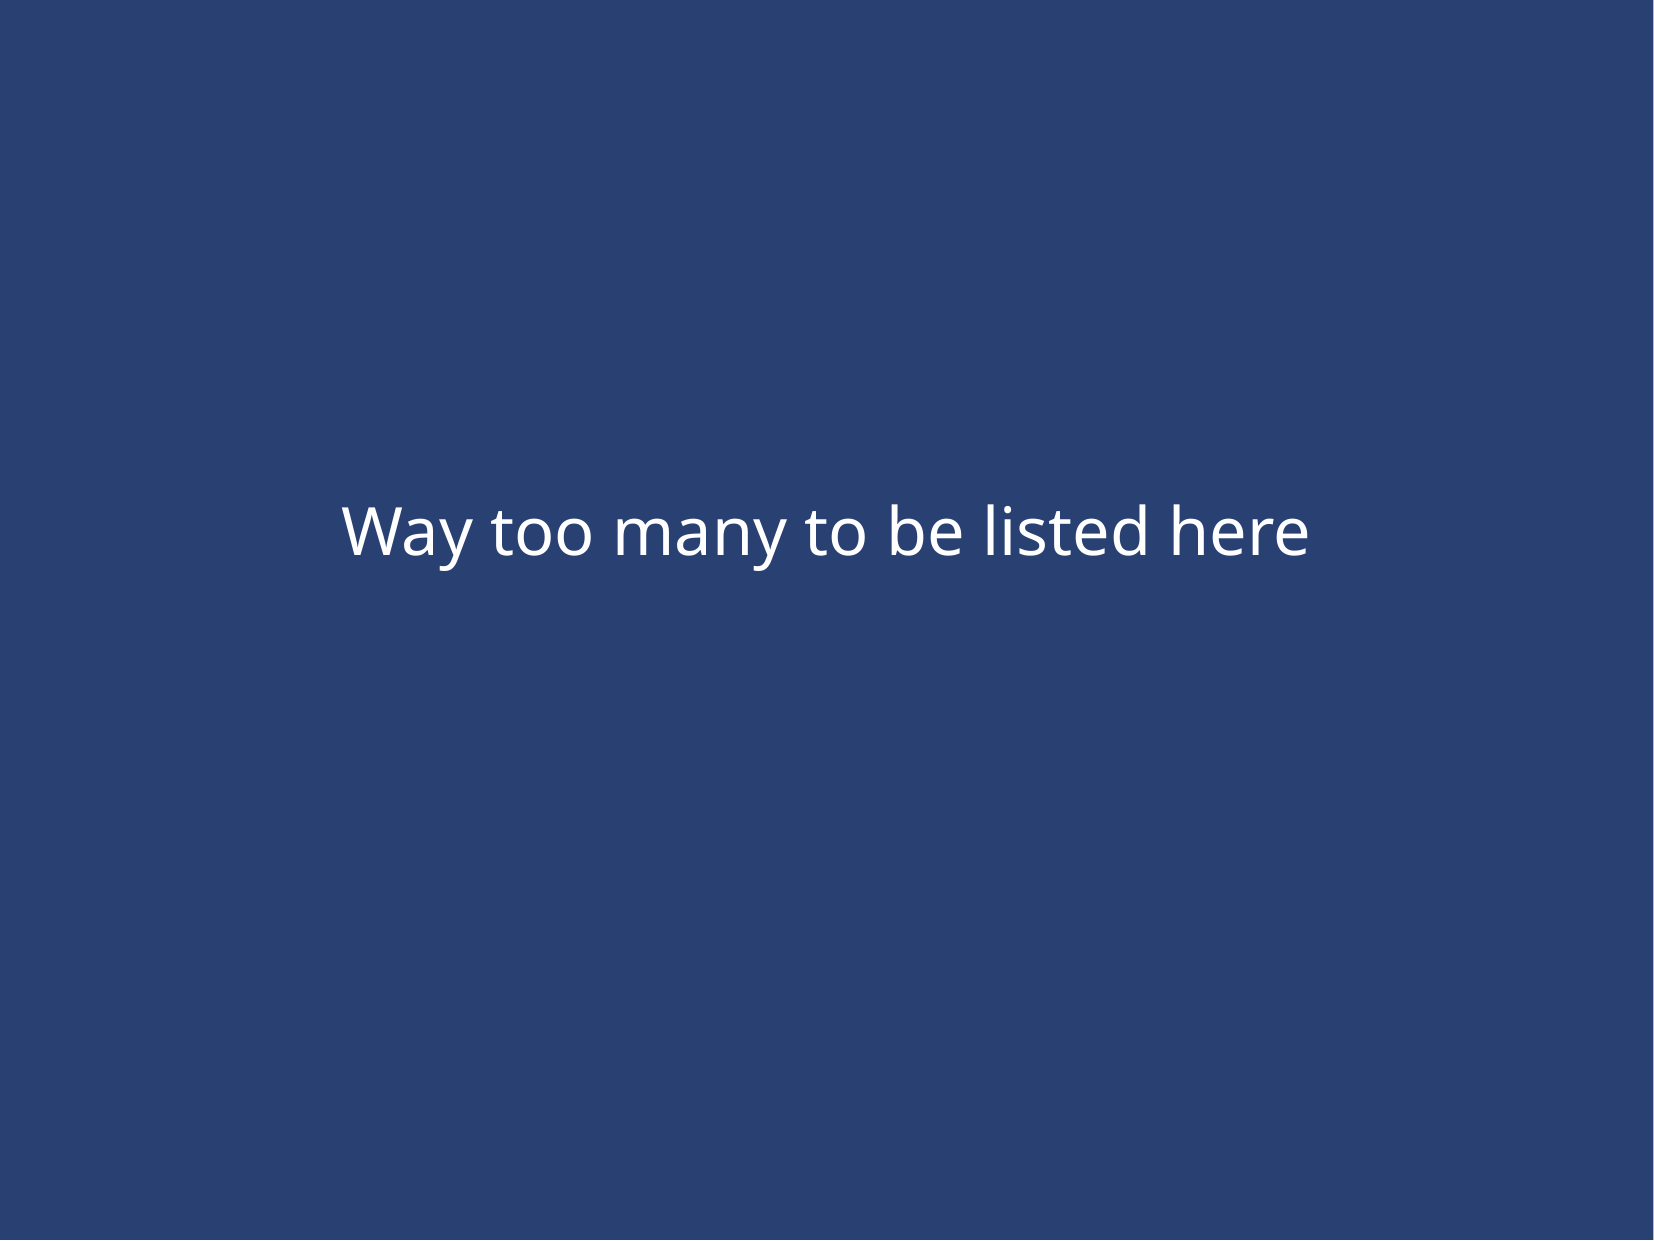

# Way too many to be listed here